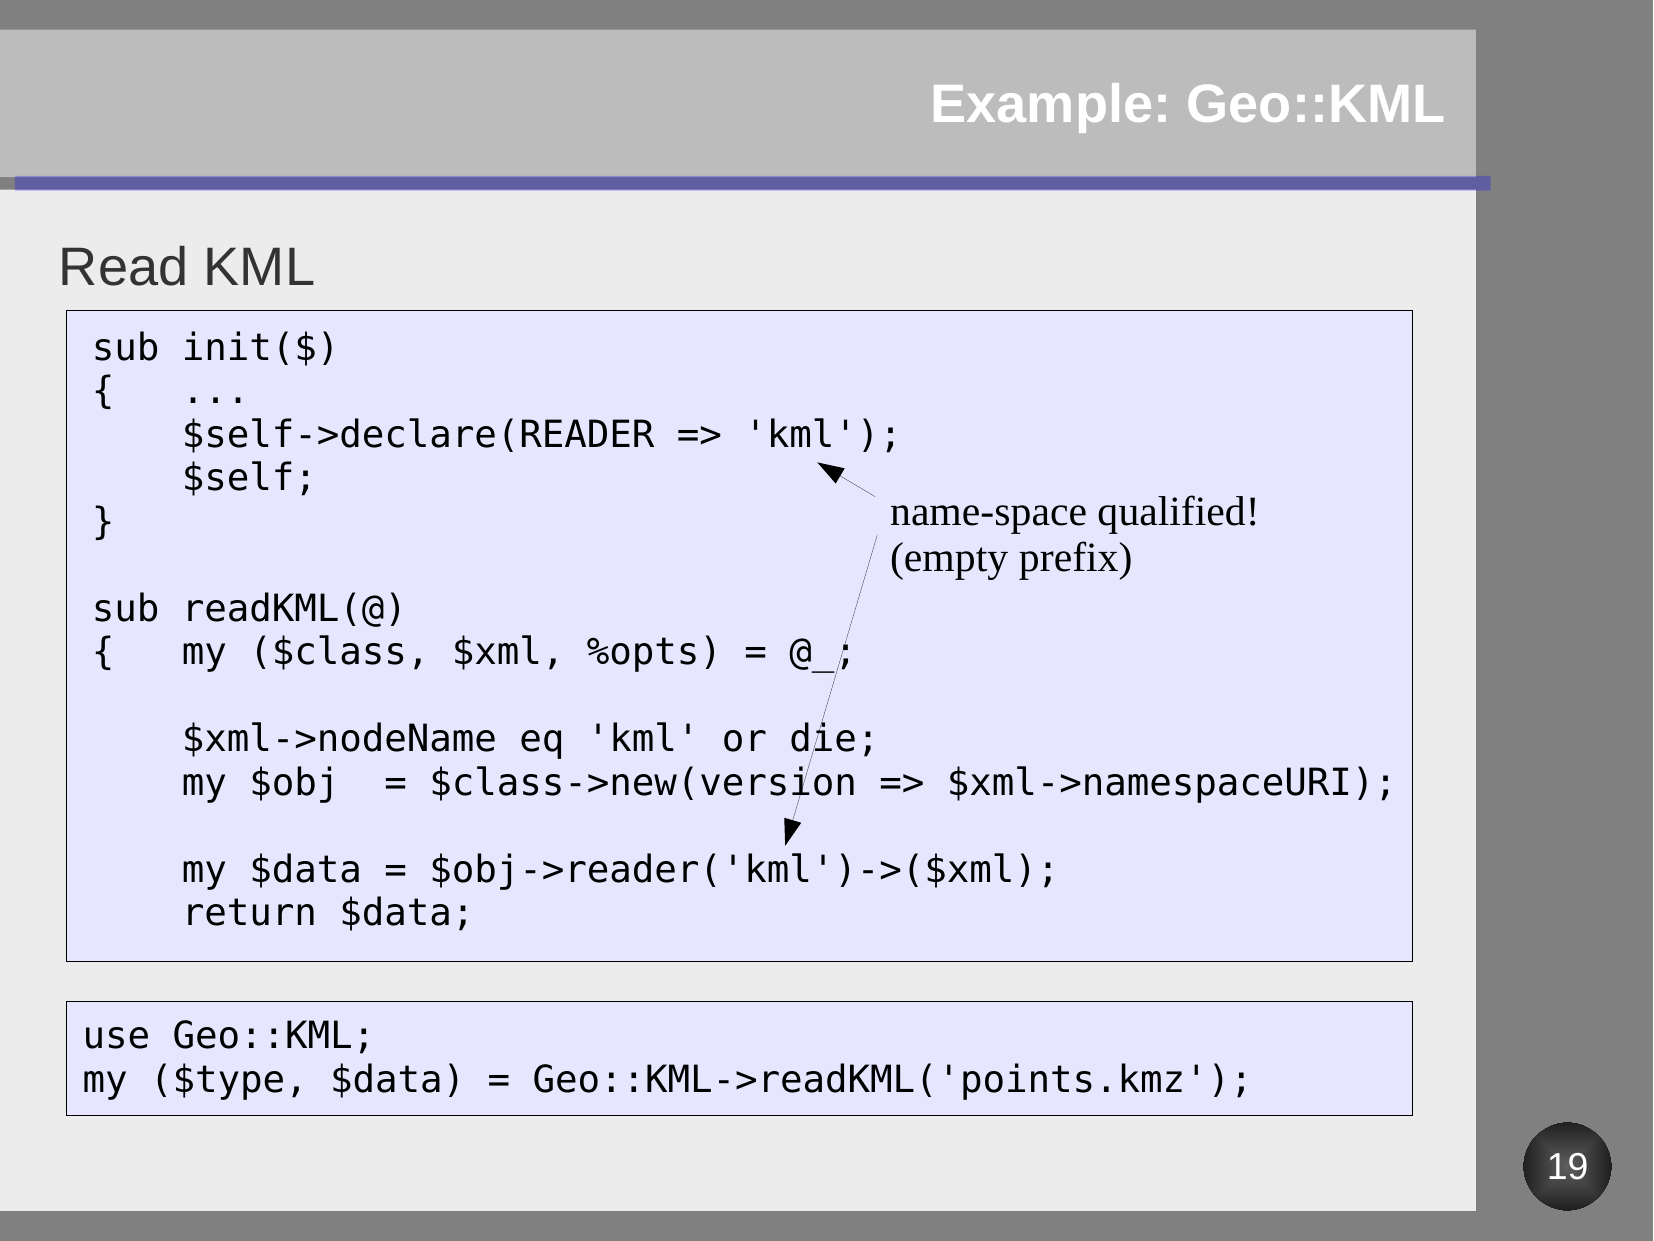

# Example: Geo::KML
Read KML
sub init($)
{ ...
 $self->declare(READER => 'kml');
 $self;
}
sub readKML(@)
{ my ($class, $xml, %opts) = @_;
 $xml->nodeName eq 'kml' or die;
 my $obj = $class->new(version => $xml->namespaceURI);
 my $data = $obj->reader('kml')->($xml);
 return $data;
name-space qualified!
(empty prefix)
use Geo::KML;
my ($type, $data) = Geo::KML->readKML('points.kmz');